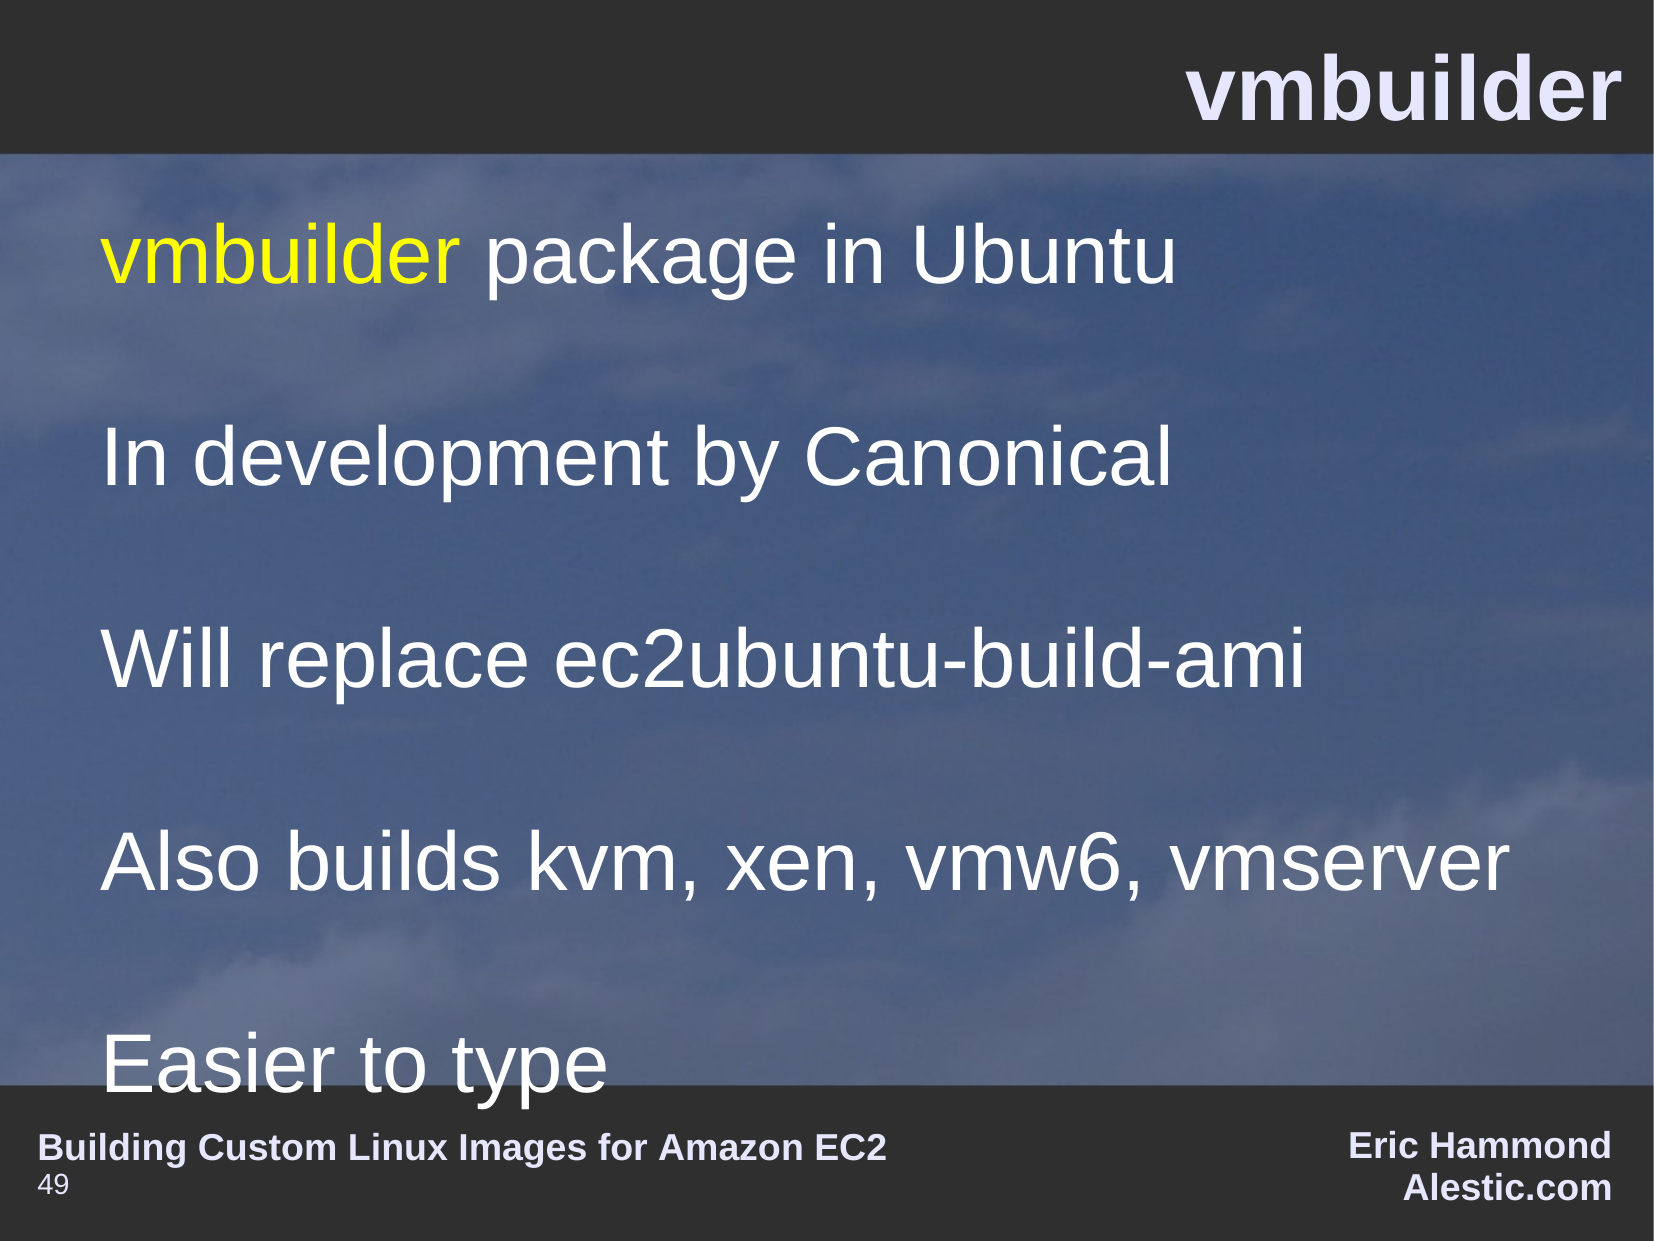

# vmbuilder
vmbuilder package in Ubuntu
In development by Canonical
Will replace ec2ubuntu-build-ami
Also builds kvm, xen, vmw6, vmserver
Easier to type
49
Eric Hammond
Alestic.com